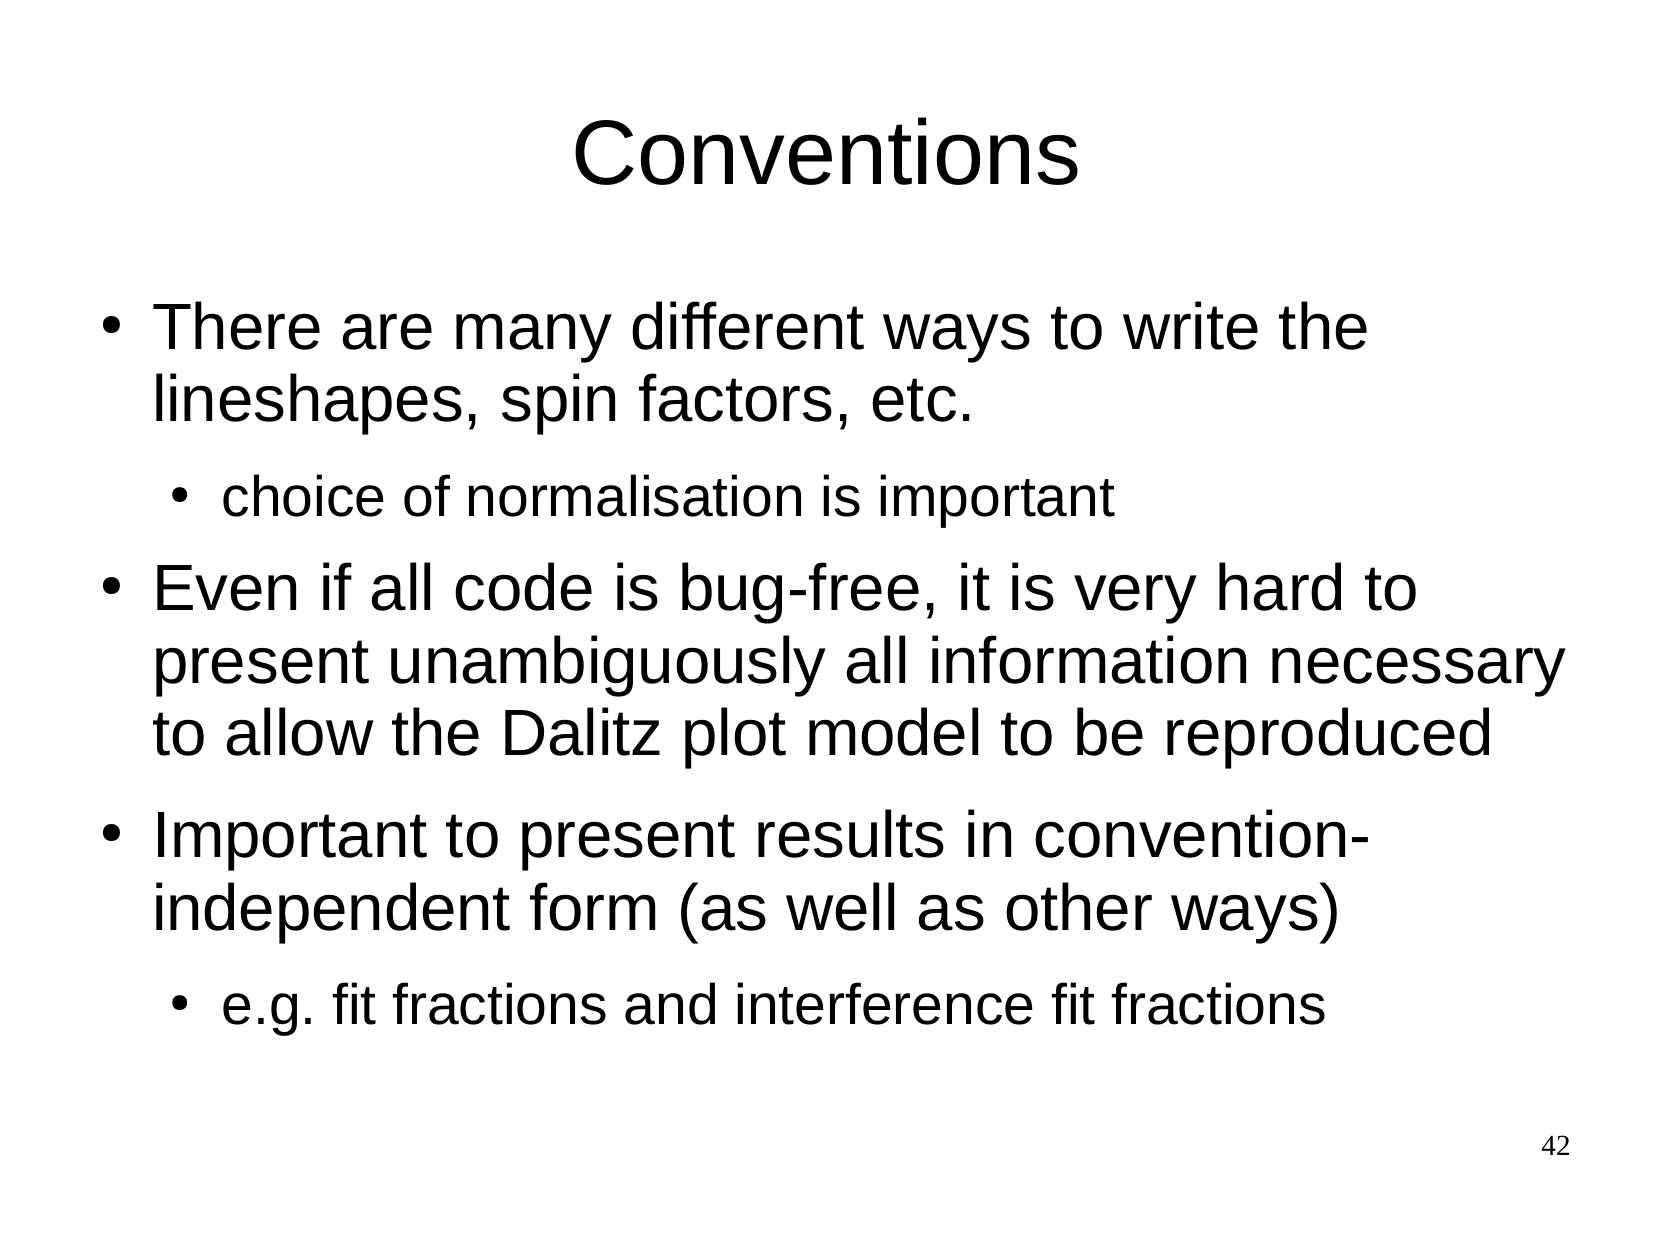

# Conventions
There are many different ways to write the lineshapes, spin factors, etc.
choice of normalisation is important
Even if all code is bug-free, it is very hard to present unambiguously all information necessary to allow the Dalitz plot model to be reproduced
Important to present results in convention-independent form (as well as other ways)
e.g. fit fractions and interference fit fractions
42